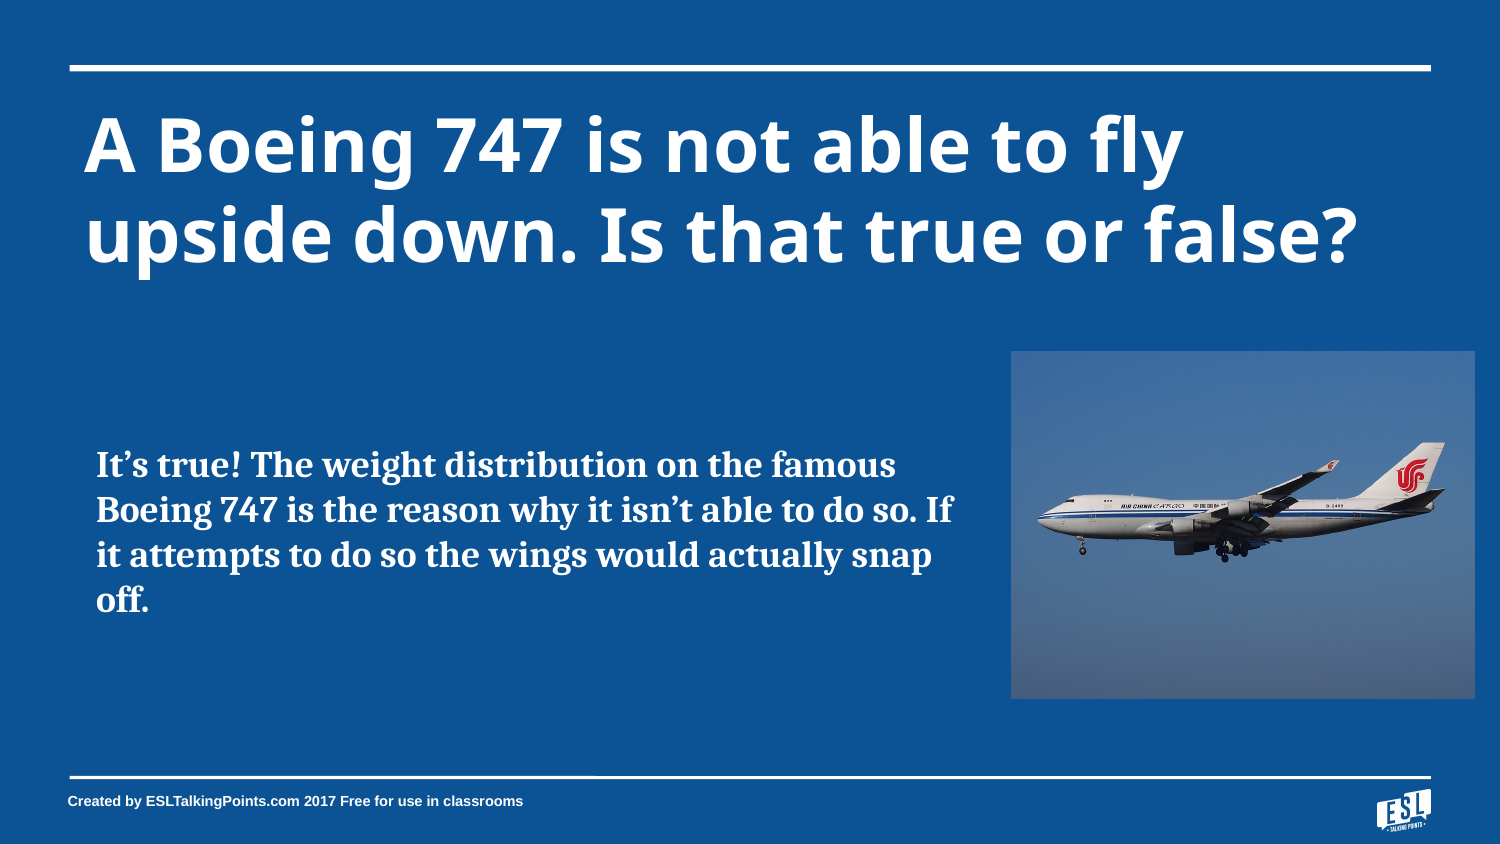

# A Boeing 747 is not able to fly upside down. Is that true or false?
It’s true! The weight distribution on the famous Boeing 747 is the reason why it isn’t able to do so. If it attempts to do so the wings would actually snap off.
Created by ESLTalkingPoints.com 2017 Free for use in classrooms